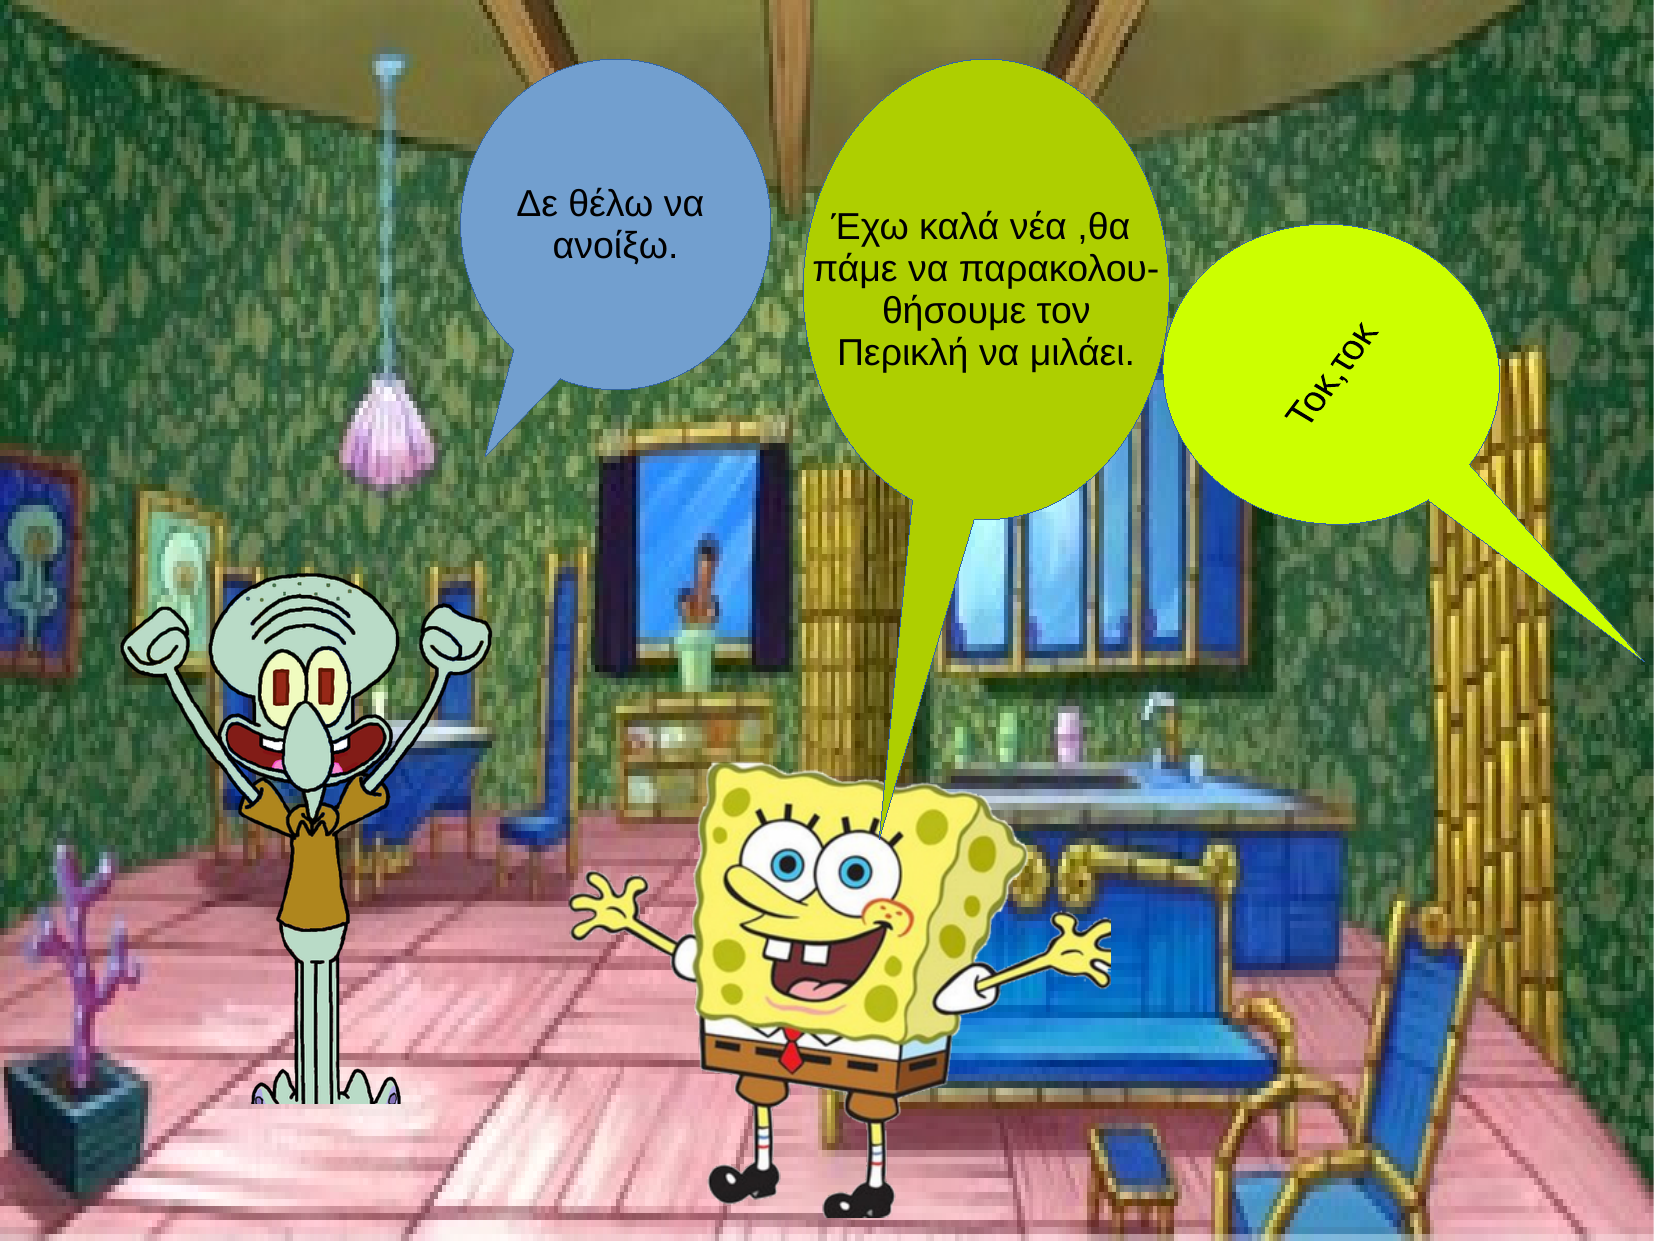

Δε θέλω να
ανοίξω.
Έχω καλά νέα ,θα
πάμε να παρακολου-
θήσουμε τον
Περικλή να μιλάει.
Τοκ,τοκ